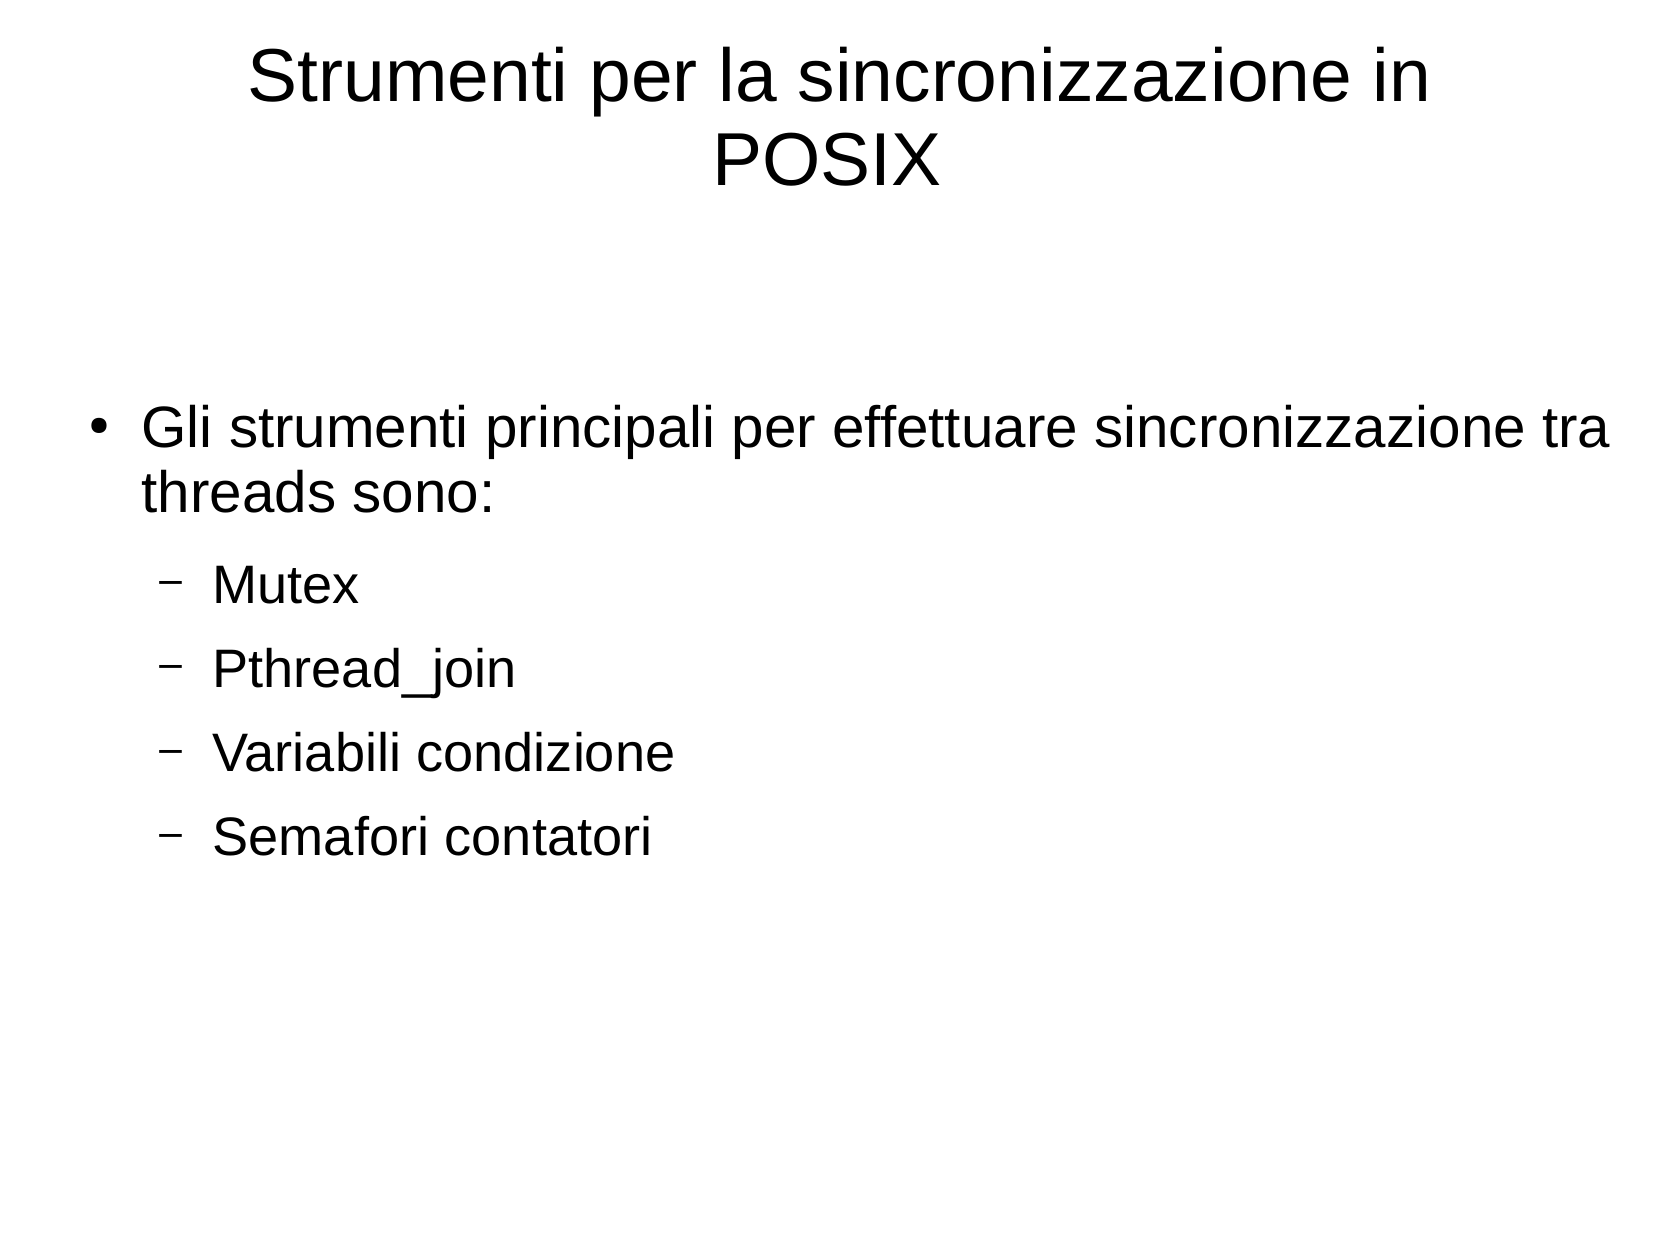

# Strumenti per la sincronizzazione in POSIX
Gli strumenti principali per effettuare sincronizzazione tra threads sono:
Mutex
Pthread_join
Variabili condizione
Semafori contatori